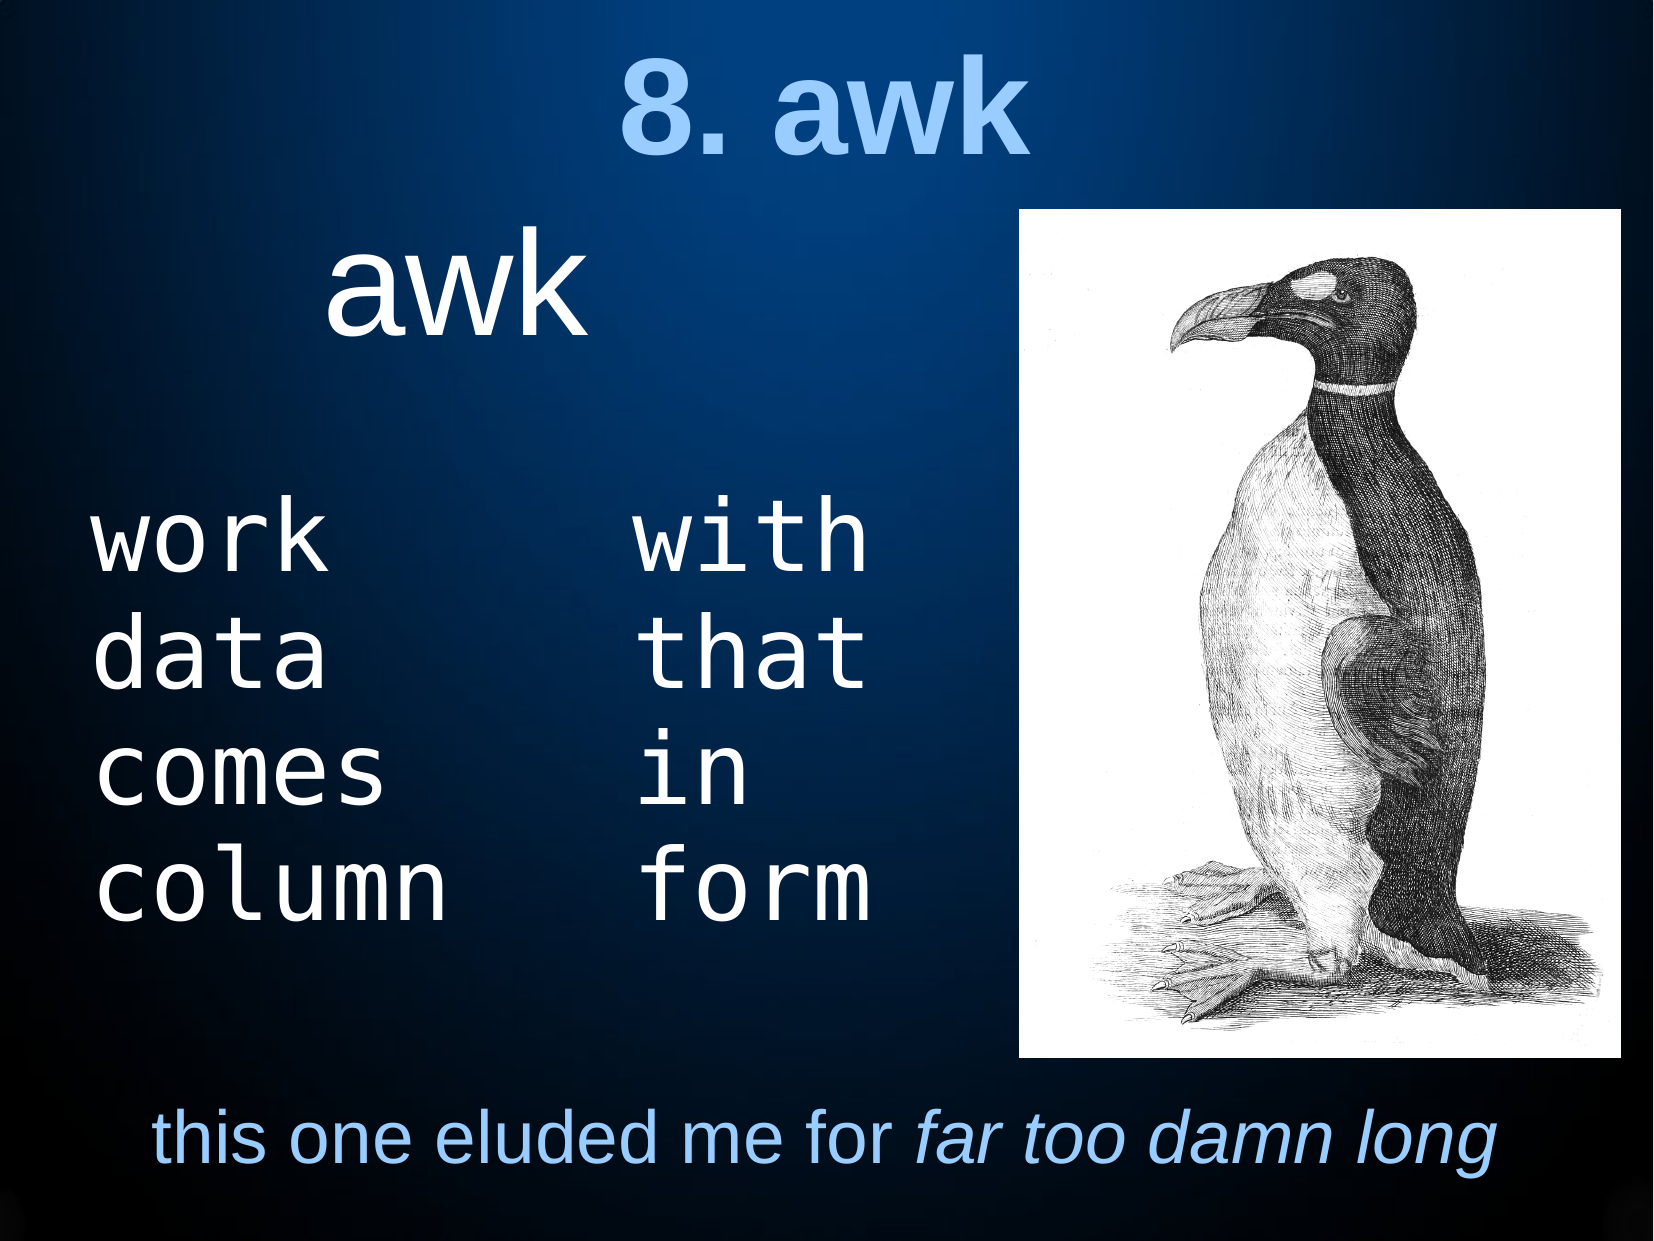

# 8. awk
 awk
 work with
 data that
 comes in
 column form
this one eluded me for far too damn long